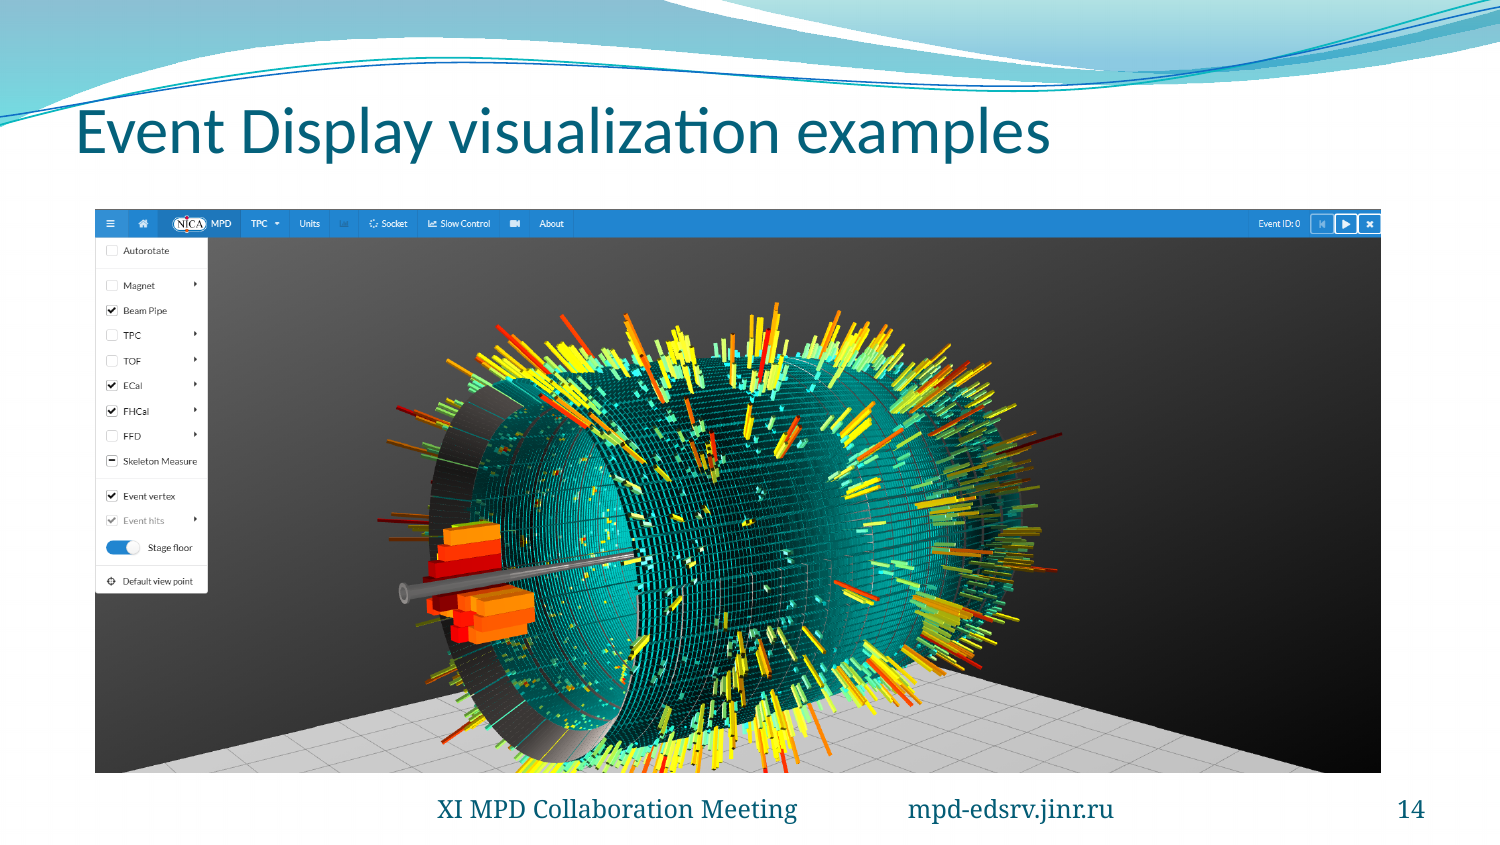

# Event Display visualization examples
XI MPD Collaboration Meeting mpd-edsrv.jinr.ru
14